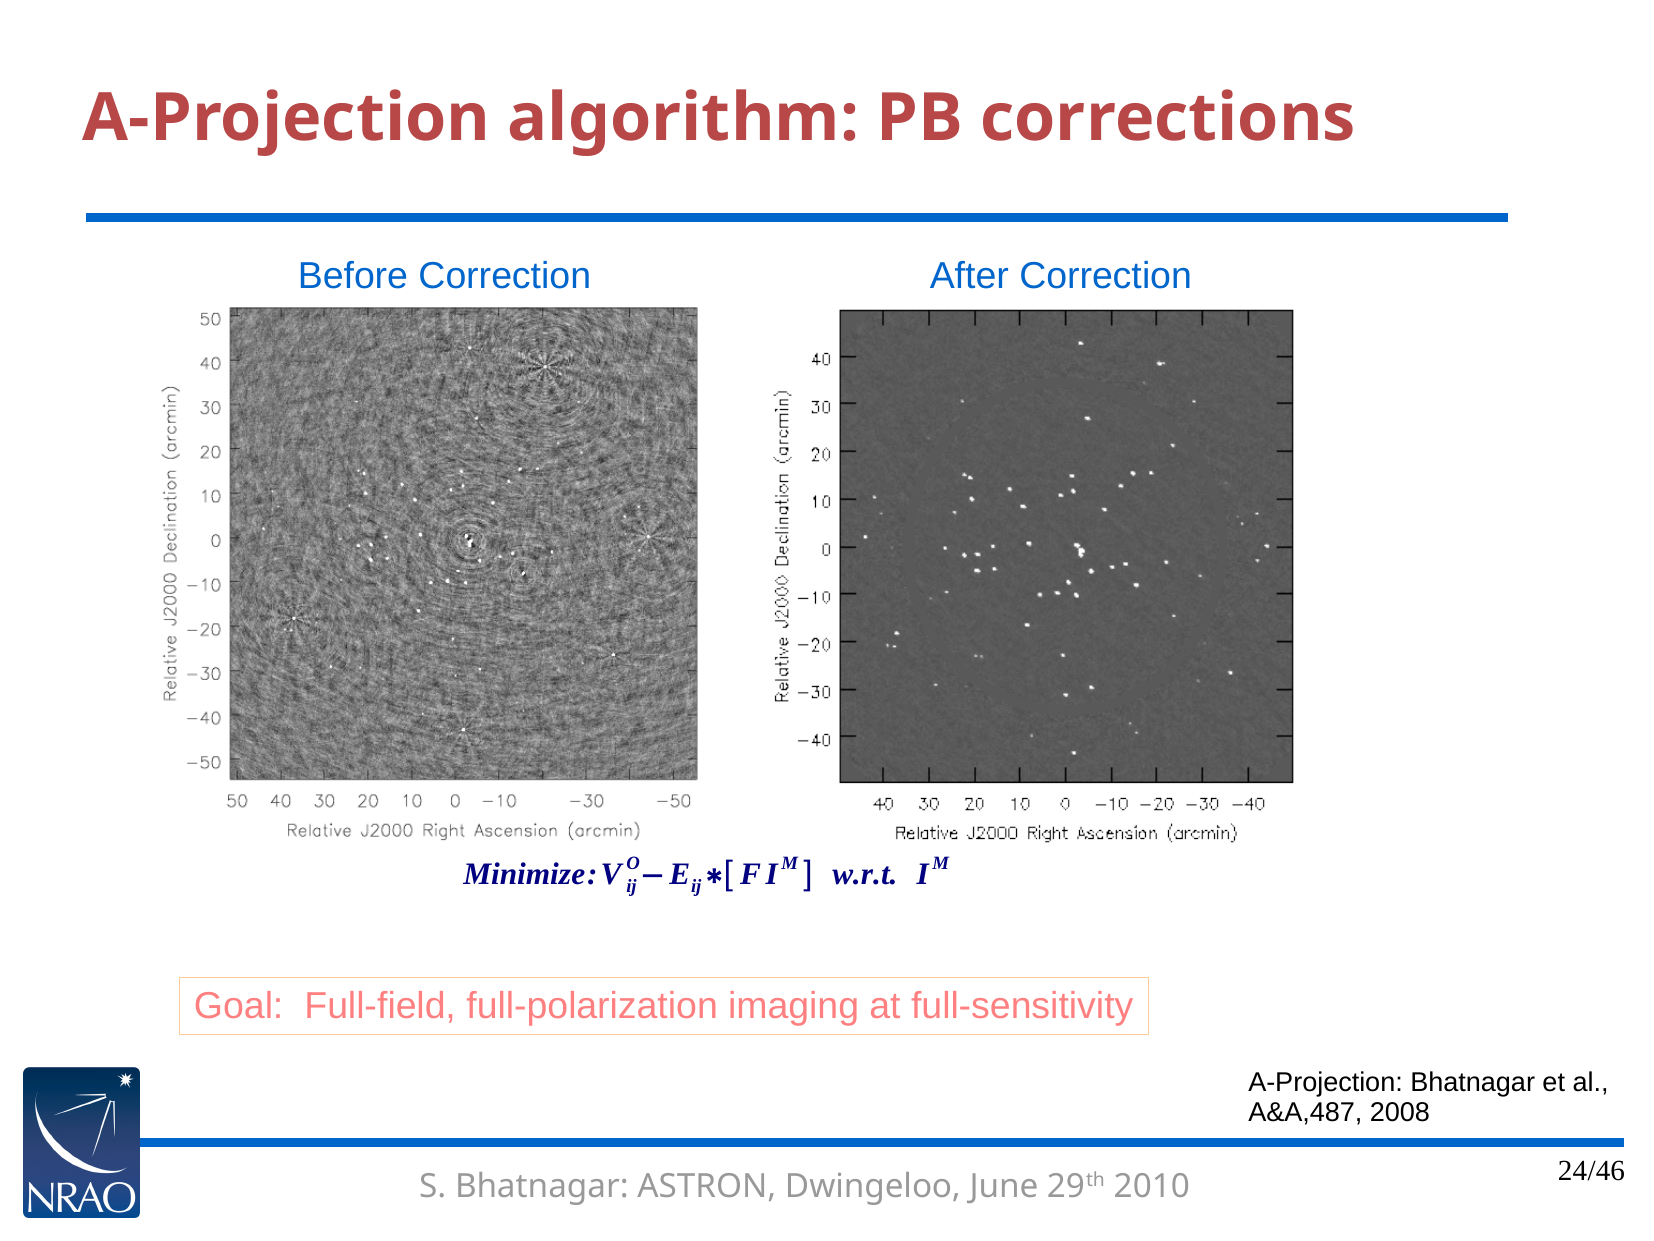

# A-Projection algorithm: PB corrections
Before Correction
After Correction
Goal: Full-field, full-polarization imaging at full-sensitivity
A-Projection: Bhatnagar et al.,
A&A,487, 2008
24